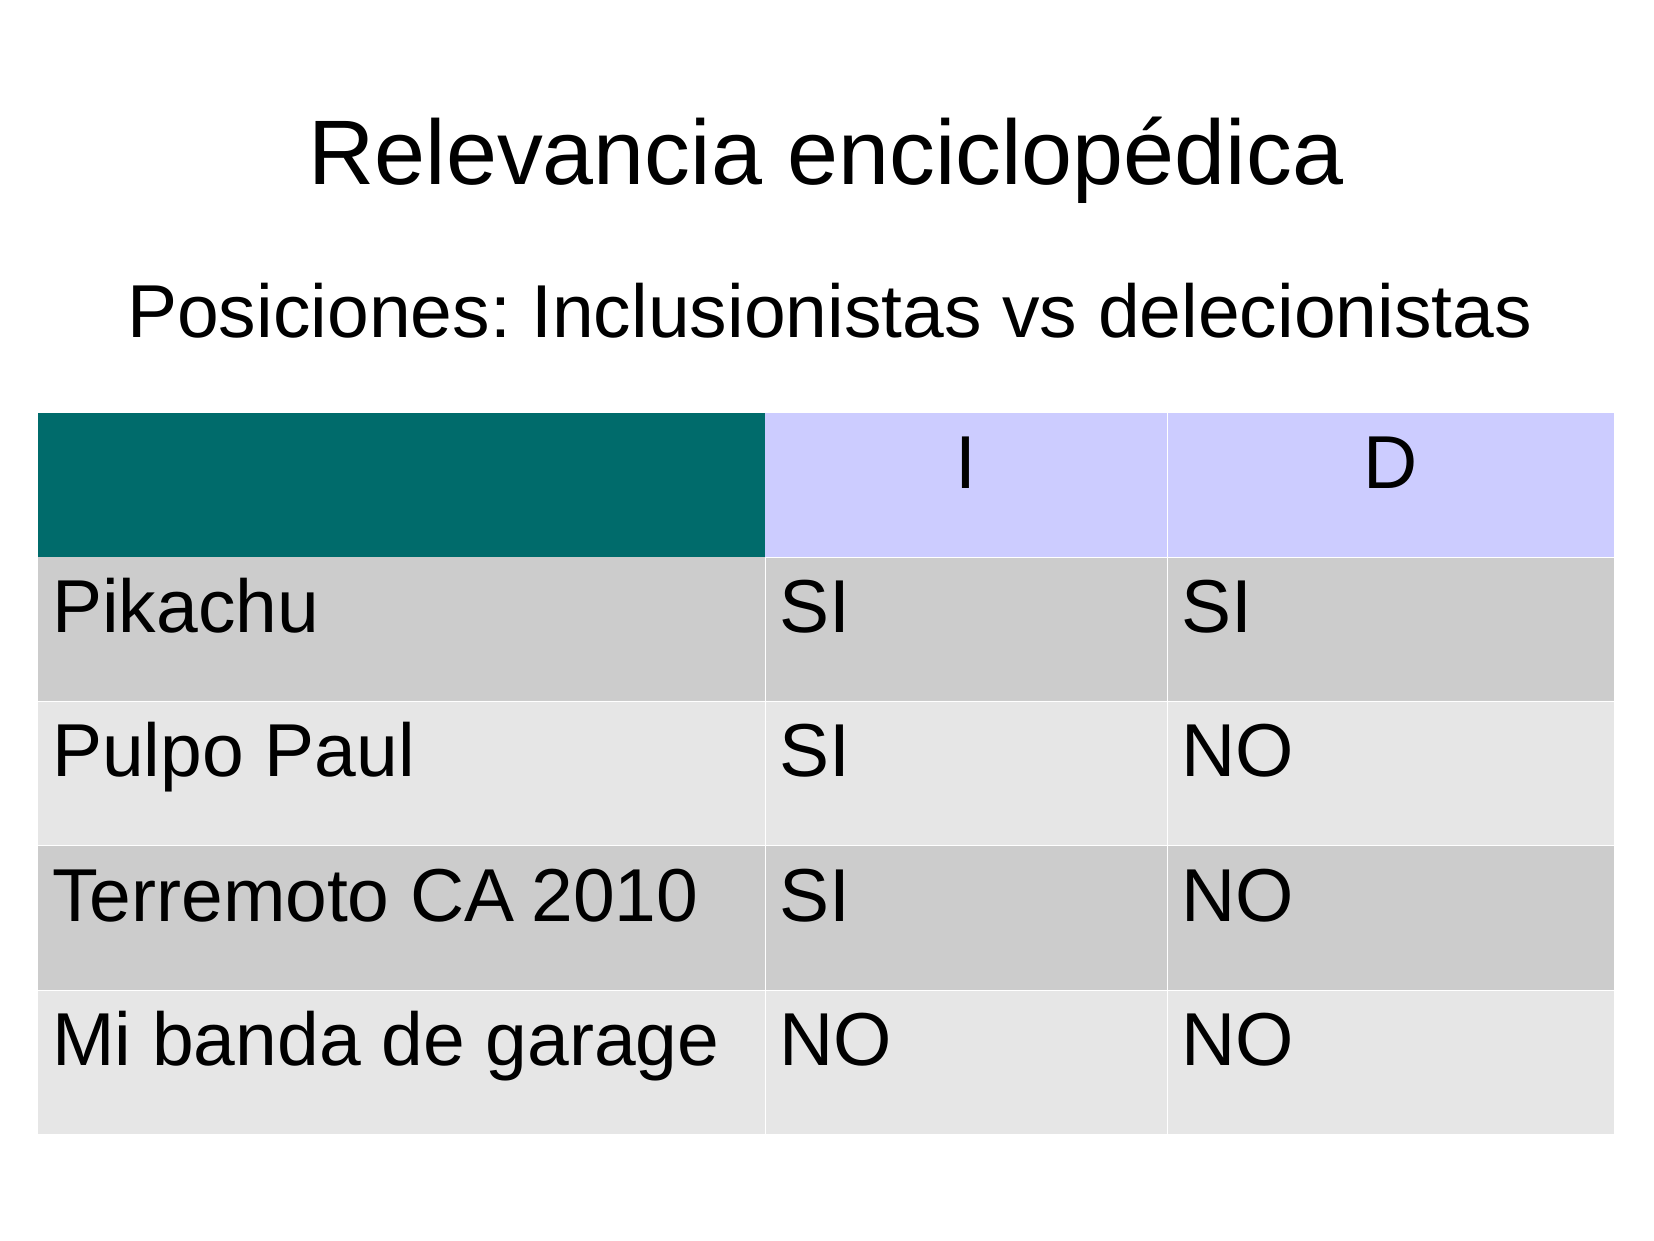

# Relevancia enciclopédica
Posiciones: Inclusionistas vs delecionistas
| | I | D |
| --- | --- | --- |
| Pikachu | SI | SI |
| Pulpo Paul | SI | NO |
| Terremoto CA 2010 | SI | NO |
| Mi banda de garage | NO | NO |